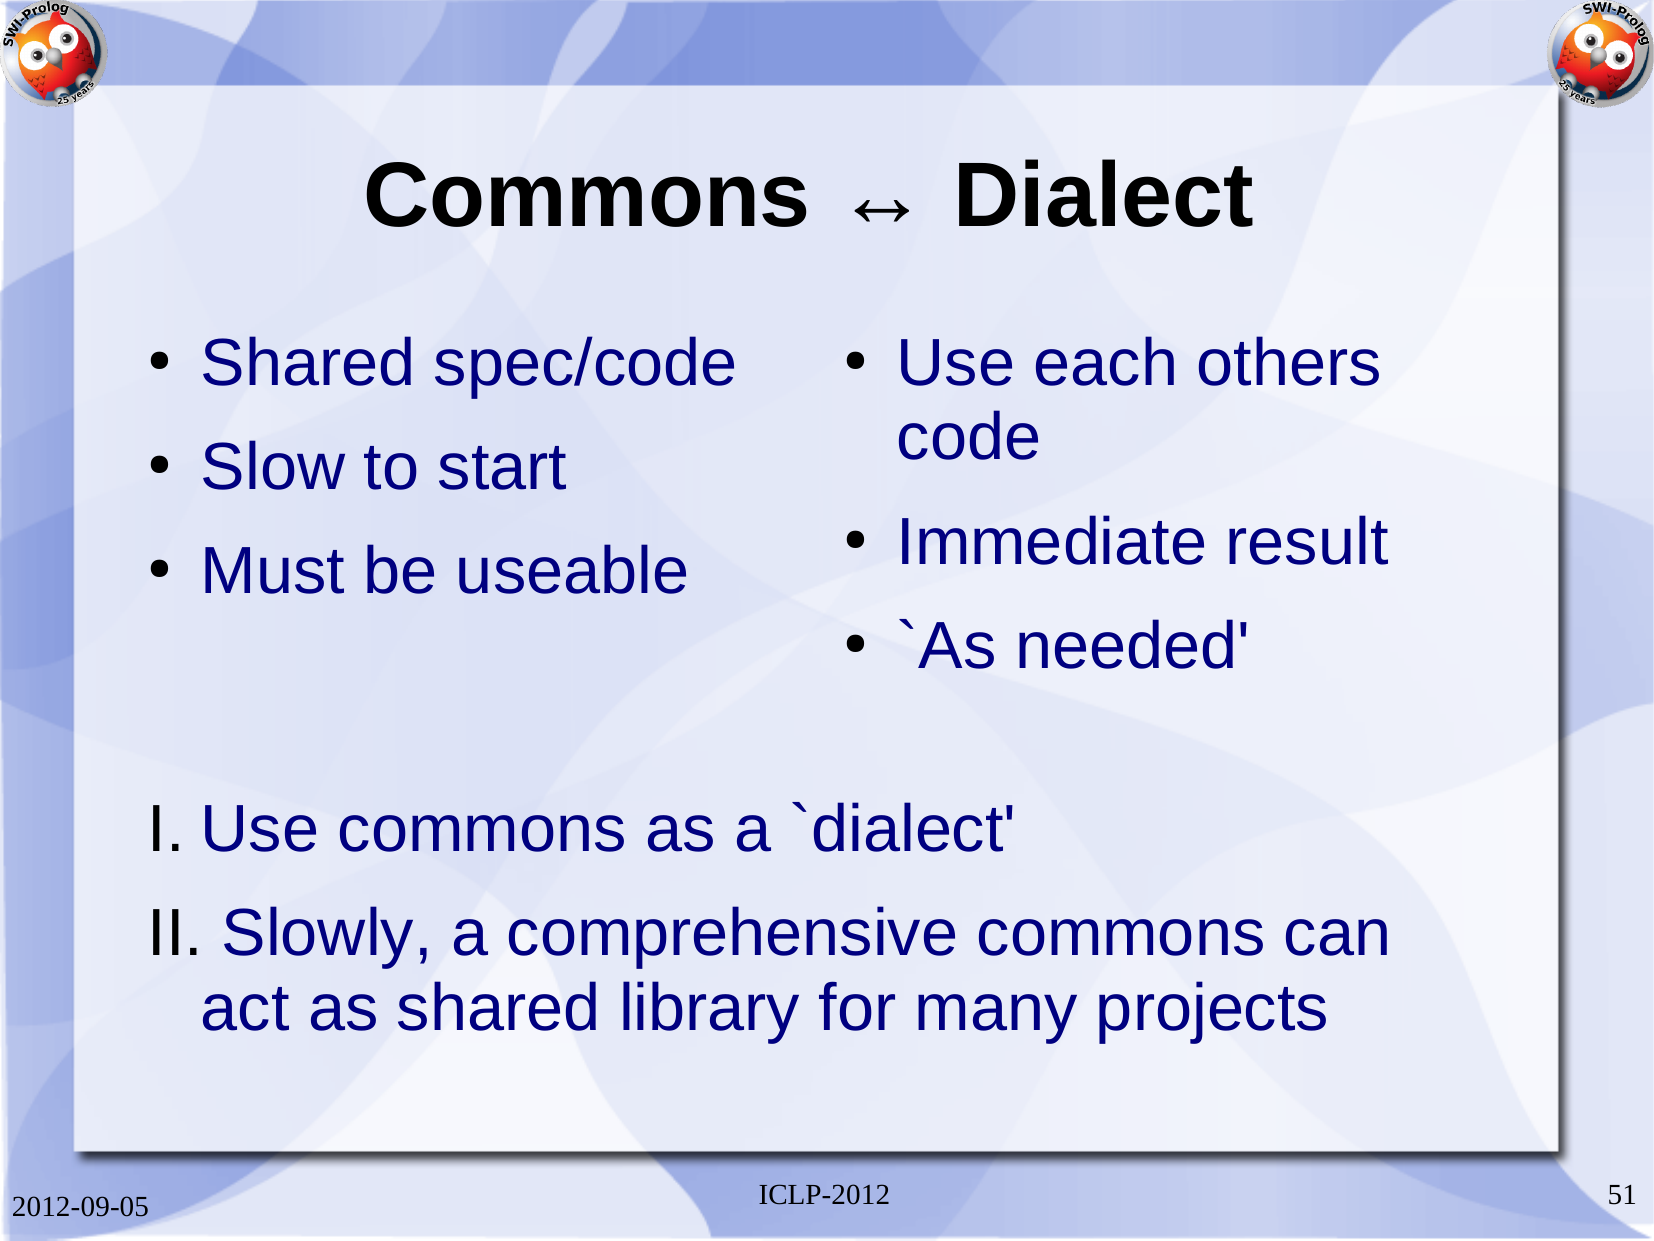

# Commons ↔ Dialect
Shared spec/code
Slow to start
Must be useable
Use each others code
Immediate result
`As needed'
Use commons as a `dialect'
 Slowly, a comprehensive commons can act as shared library for many projects
ICLP-2012
51
2012-09-05